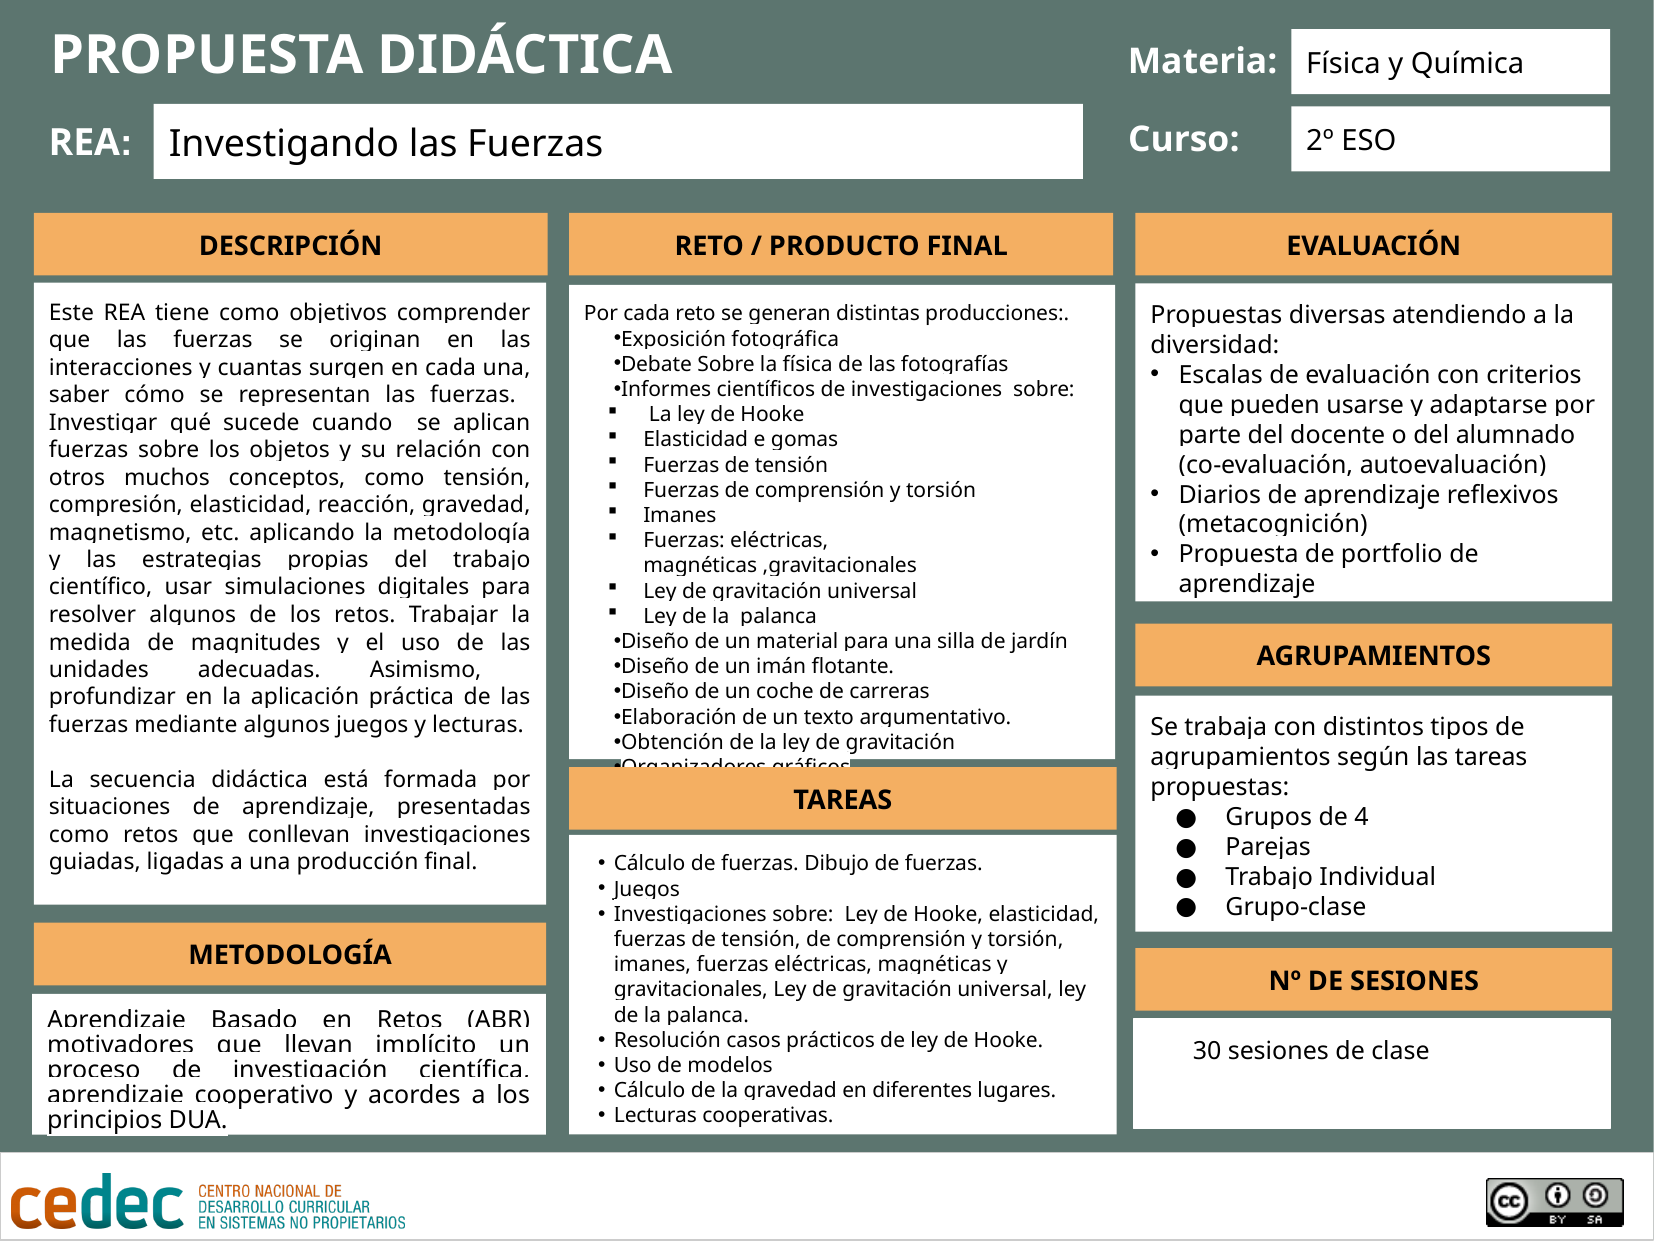

PROPUESTA DIDÁCTICA
Física y Química
Materia:
Investigando las Fuerzas
2º ESO
Curso:
REA:
DESCRIPCIÓN
RETO / PRODUCTO FINAL
EVALUACIÓN
Este REA tiene como objetivos comprender que las fuerzas se originan en las interacciones y cuantas surgen en cada una, saber cómo se representan las fuerzas. Investigar qué sucede cuando se aplican fuerzas sobre los objetos y su relación con otros muchos conceptos, como tensión, compresión, elasticidad, reacción, gravedad, magnetismo, etc. aplicando la metodología y las estrategias propias del trabajo científico, usar simulaciones digitales para resolver algunos de los retos. Trabajar la medida de magnitudes y el uso de las unidades adecuadas. Asimismo, profundizar en la aplicación práctica de las fuerzas mediante algunos juegos y lecturas.
La secuencia didáctica está formada por situaciones de aprendizaje, presentadas como retos que conllevan investigaciones guiadas, ligadas a una producción final.
Propuestas diversas atendiendo a la diversidad:
Escalas de evaluación con criterios que pueden usarse y adaptarse por parte del docente o del alumnado (co-evaluación, autoevaluación)
Diarios de aprendizaje reflexivos (metacognición)
Propuesta de portfolio de aprendizaje
Por cada reto se generan distintas producciones:.
Exposición fotográfica
Debate Sobre la física de las fotografías
Informes científicos de investigaciones sobre:
 La ley de Hooke
Elasticidad e gomas
Fuerzas de tensión
Fuerzas de comprensión y torsión
Imanes
Fuerzas: eléctricas, magnéticas ,gravitacionales
Ley de gravitación universal
Ley de la palanca
Diseño de un material para una silla de jardín
Diseño de un imán flotante.
Diseño de un coche de carreras
Elaboración de un texto argumentativo.
Obtención de la ley de gravitación
Organizadores gráficos
AGRUPAMIENTOS
Se trabaja con distintos tipos de agrupamientos según las tareas propuestas:
Grupos de 4
Parejas
Trabajo Individual
Grupo-clase
TAREAS
Cálculo de fuerzas. Dibujo de fuerzas.
Juegos
Investigaciones sobre: Ley de Hooke, elasticidad, fuerzas de tensión, de comprensión y torsión, imanes, fuerzas eléctricas, magnéticas y gravitacionales, Ley de gravitación universal, ley de la palanca.
Resolución casos prácticos de ley de Hooke.
Uso de modelos
Cálculo de la gravedad en diferentes lugares.
Lecturas cooperativas.
METODOLOGÍA
Nº DE SESIONES
Aprendizaje Basado en Retos (ABR) motivadores que llevan implícito un proceso de investigación científica, aprendizaje cooperativo y acordes a los principios DUA.
 30 sesiones de clase